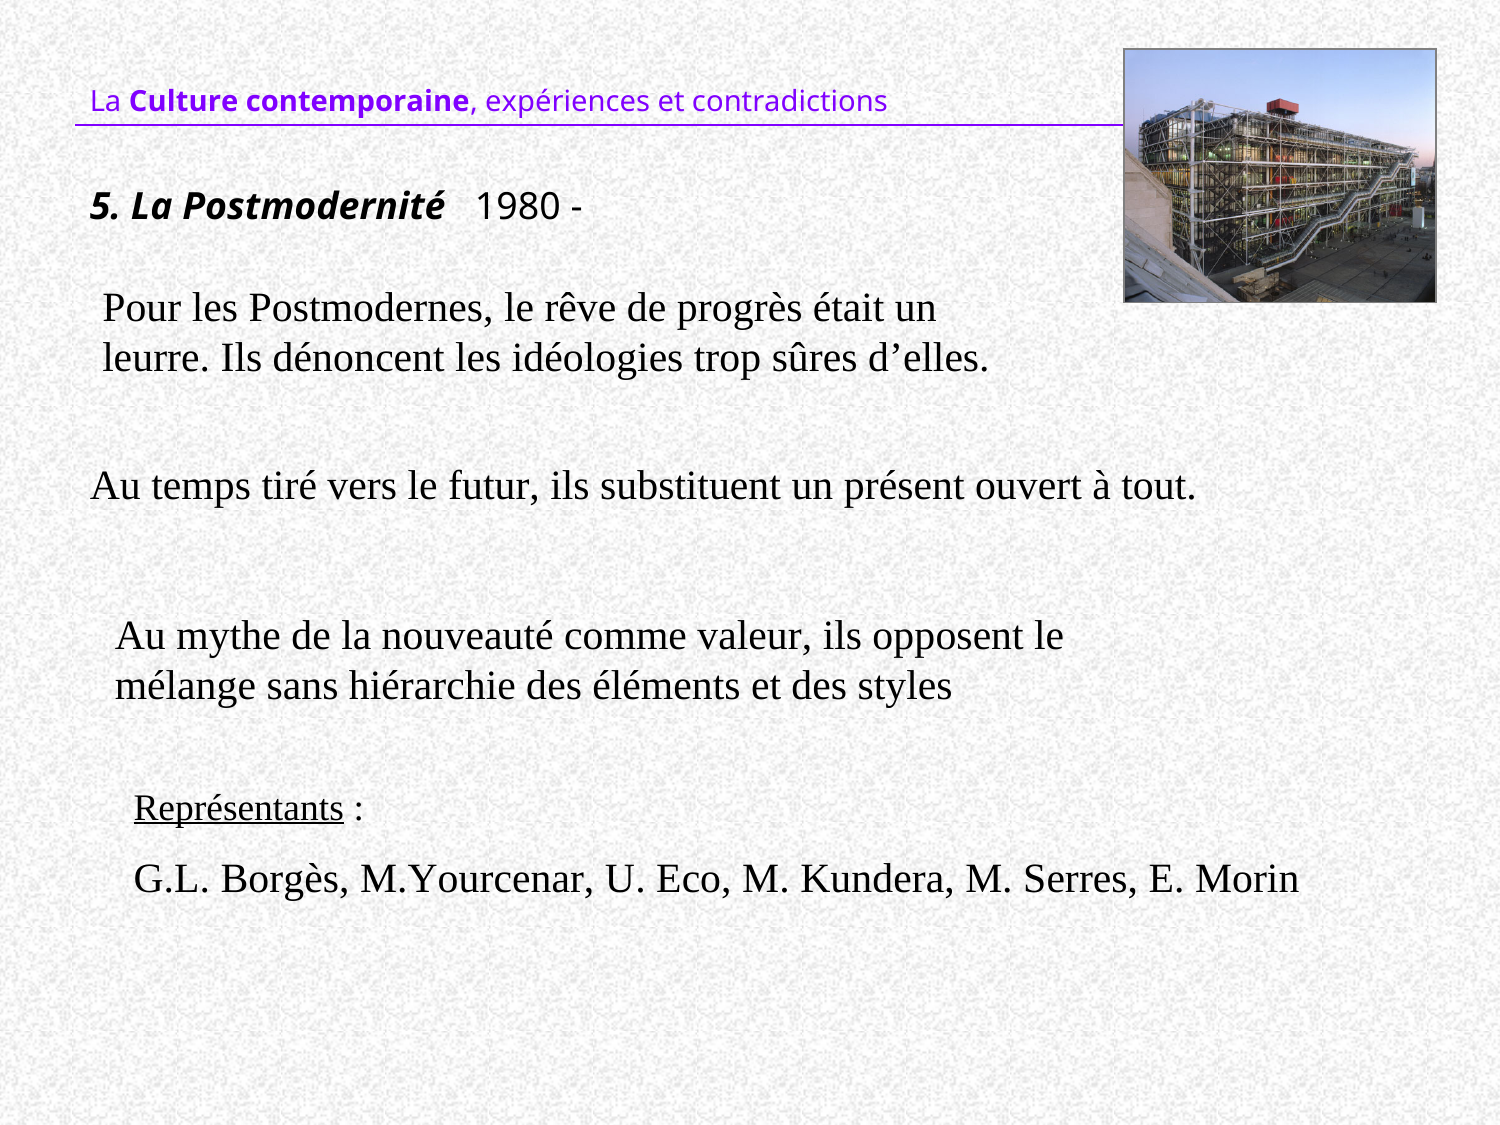

La Culture contemporaine, expériences et contradictions
5. La Postmodernité	1980 -
Pour les Postmodernes, le rêve de progrès était un leurre. Ils dénoncent les idéologies trop sûres d’elles.
Au temps tiré vers le futur, ils substituent un présent ouvert à tout.
Au mythe de la nouveauté comme valeur, ils opposent le mélange sans hiérarchie des éléments et des styles
Représentants :
G.L. Borgès, M.Yourcenar, U. Eco, M. Kundera, M. Serres, E. Morin